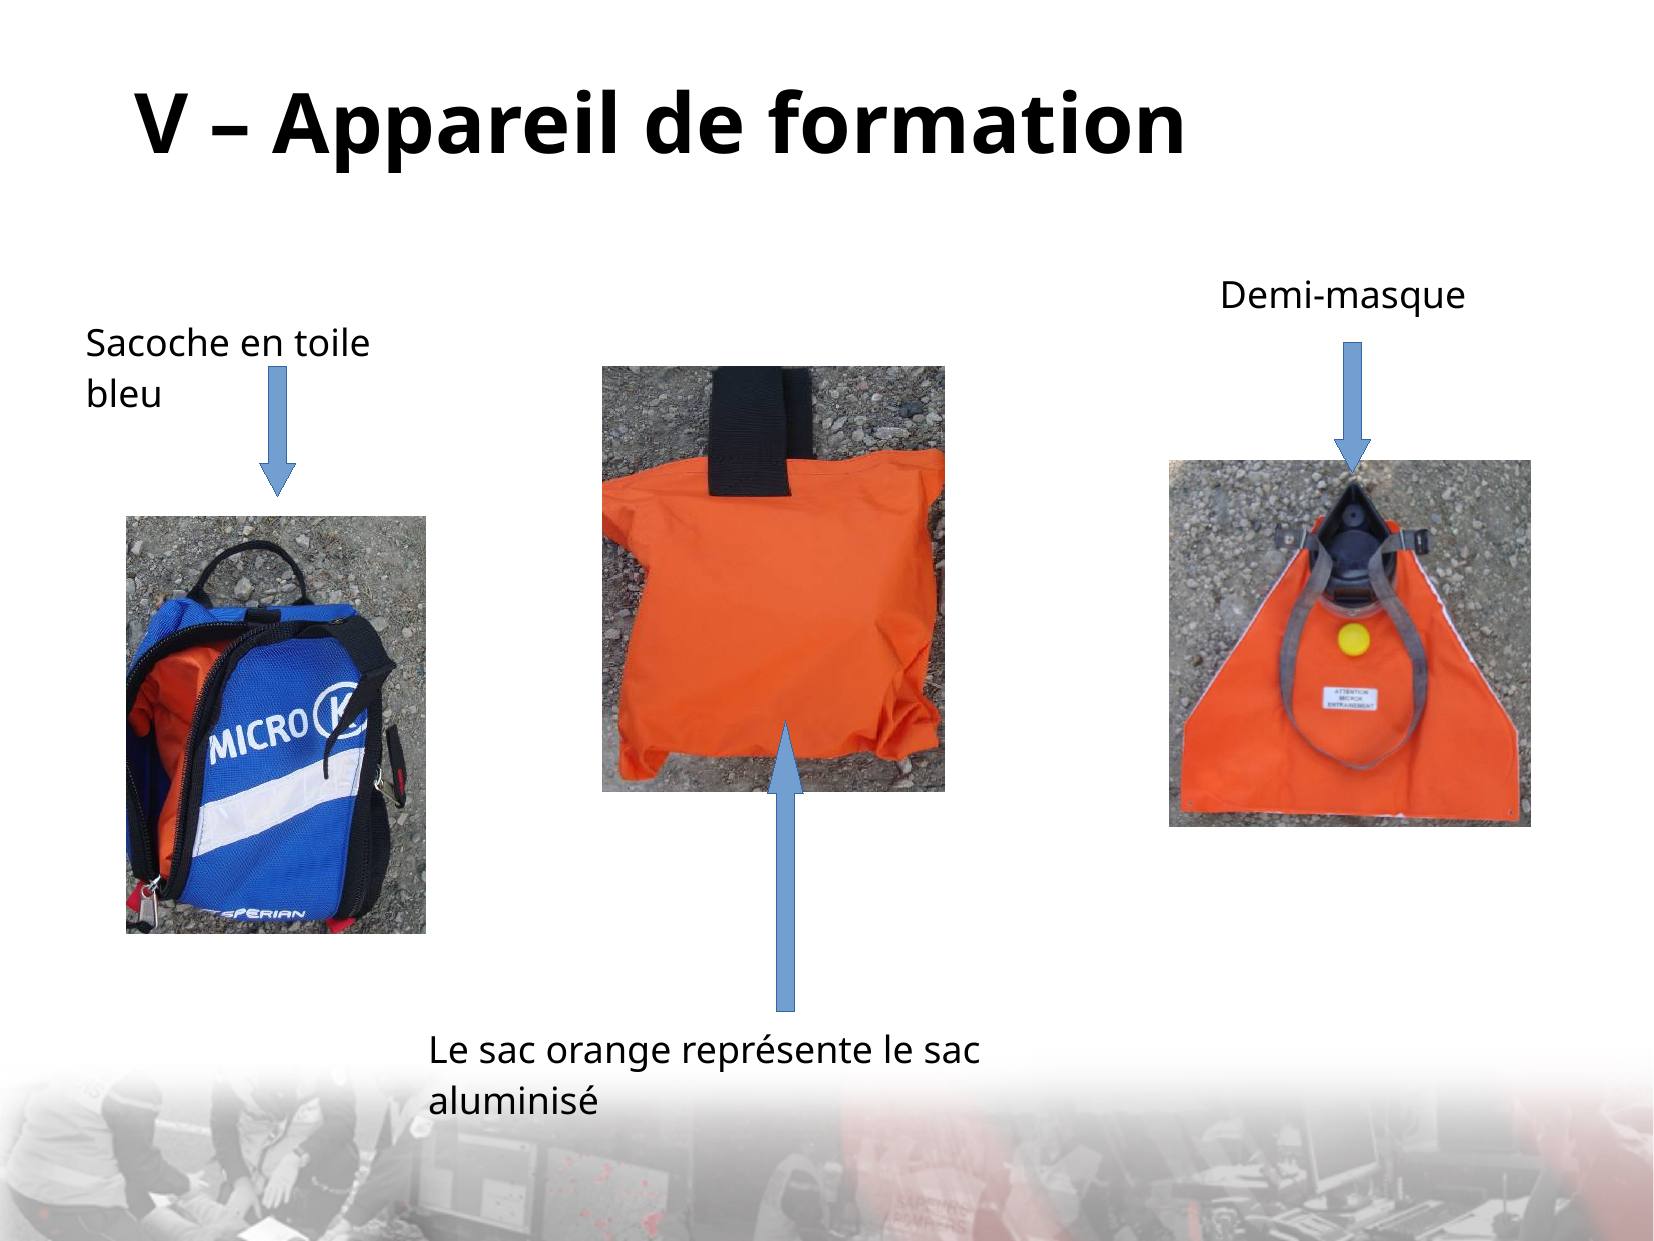

# V	– Appareil de formation
Demi-masque
Sacoche en toile bleu
Le sac orange représente le sac aluminisé